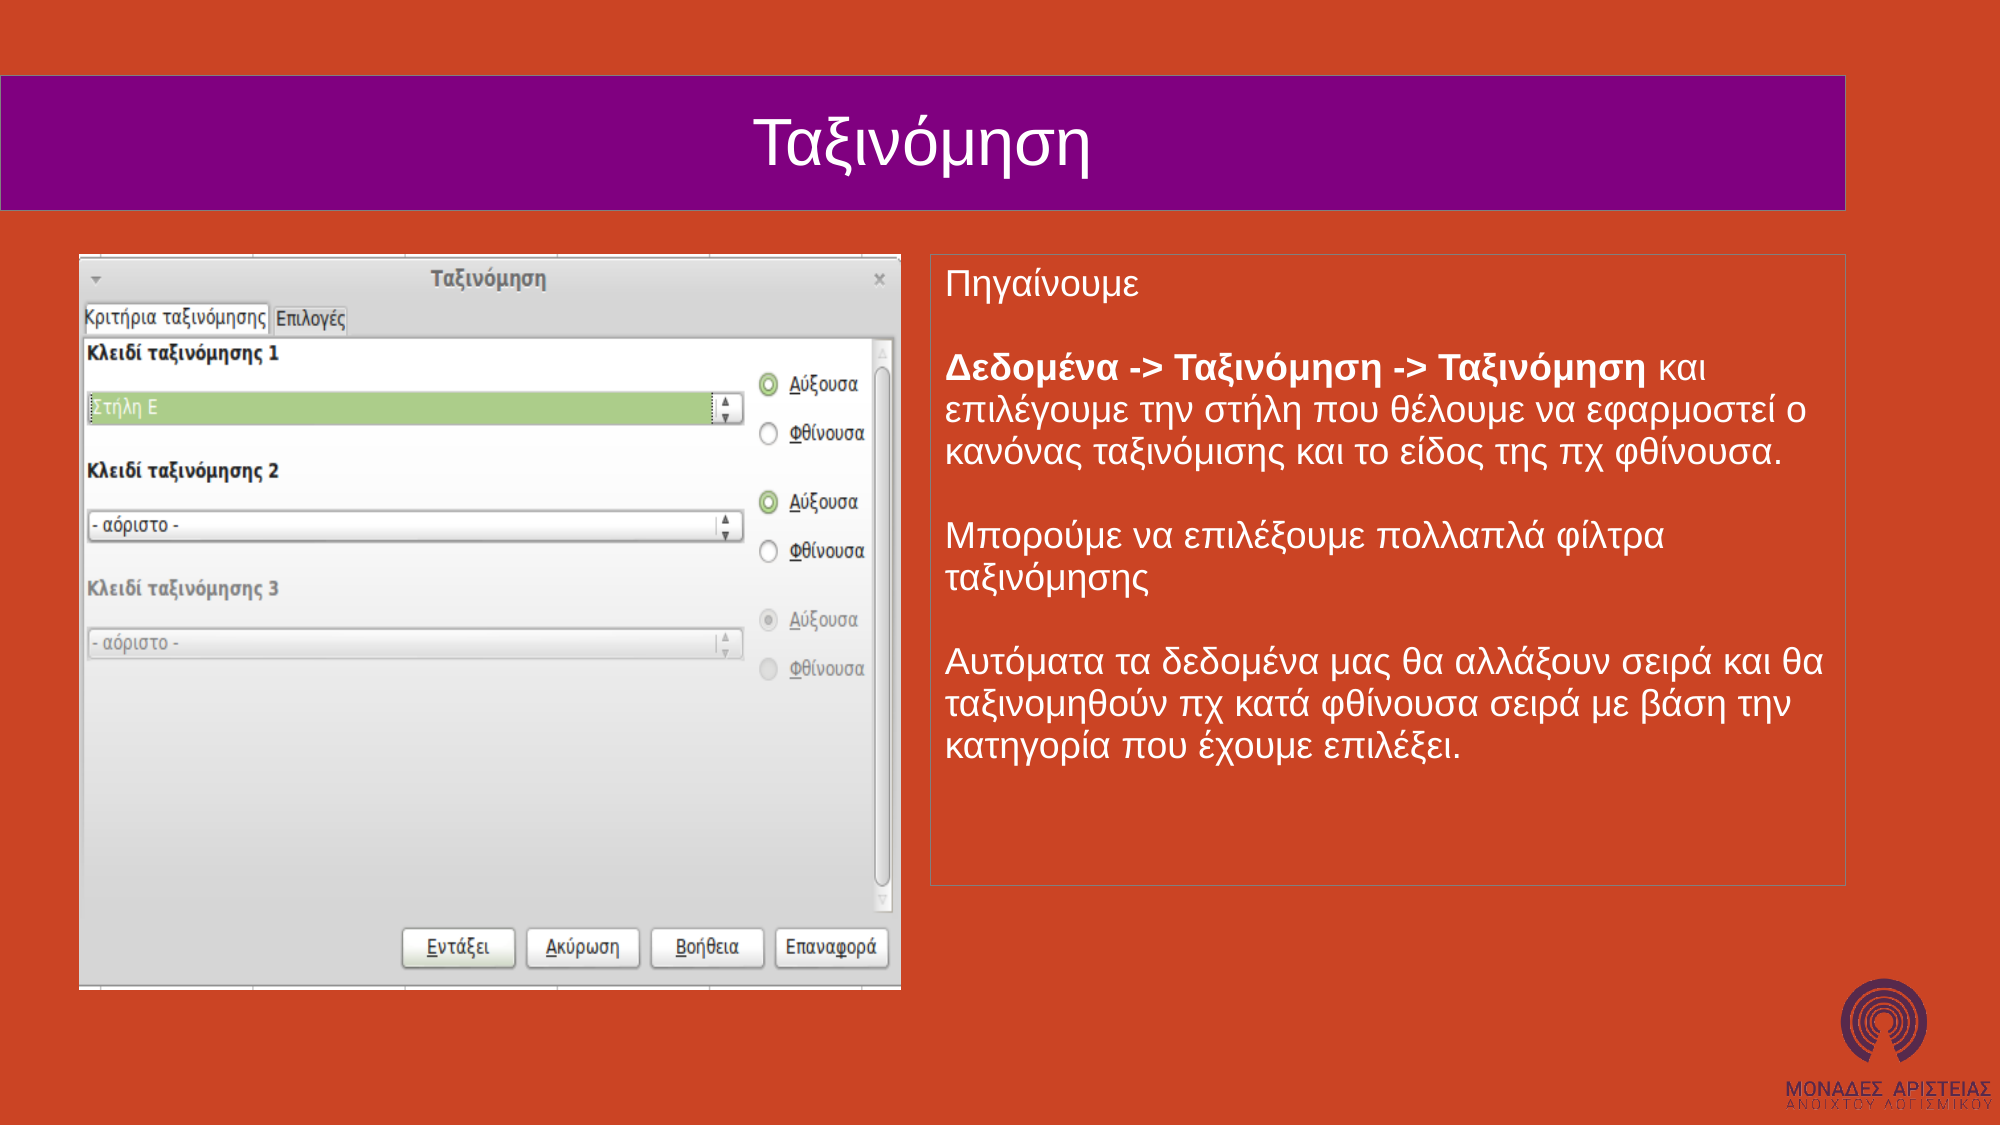

Ταξινόμηση
Πηγαίνουμε
Δεδομένα -> Ταξινόμηση -> Ταξινόμηση και επιλέγουμε την στήλη που θέλουμε να εφαρμοστεί ο κανόνας ταξινόμισης και το είδος της πχ φθίνουσα.
Μπορούμε να επιλέξουμε πολλαπλά φίλτρα ταξινόμησης
Αυτόματα τα δεδομένα μας θα αλλάξουν σειρά και θα ταξινομηθούν πχ κατά φθίνουσα σειρά με βάση την κατηγορία που έχουμε επιλέξει.